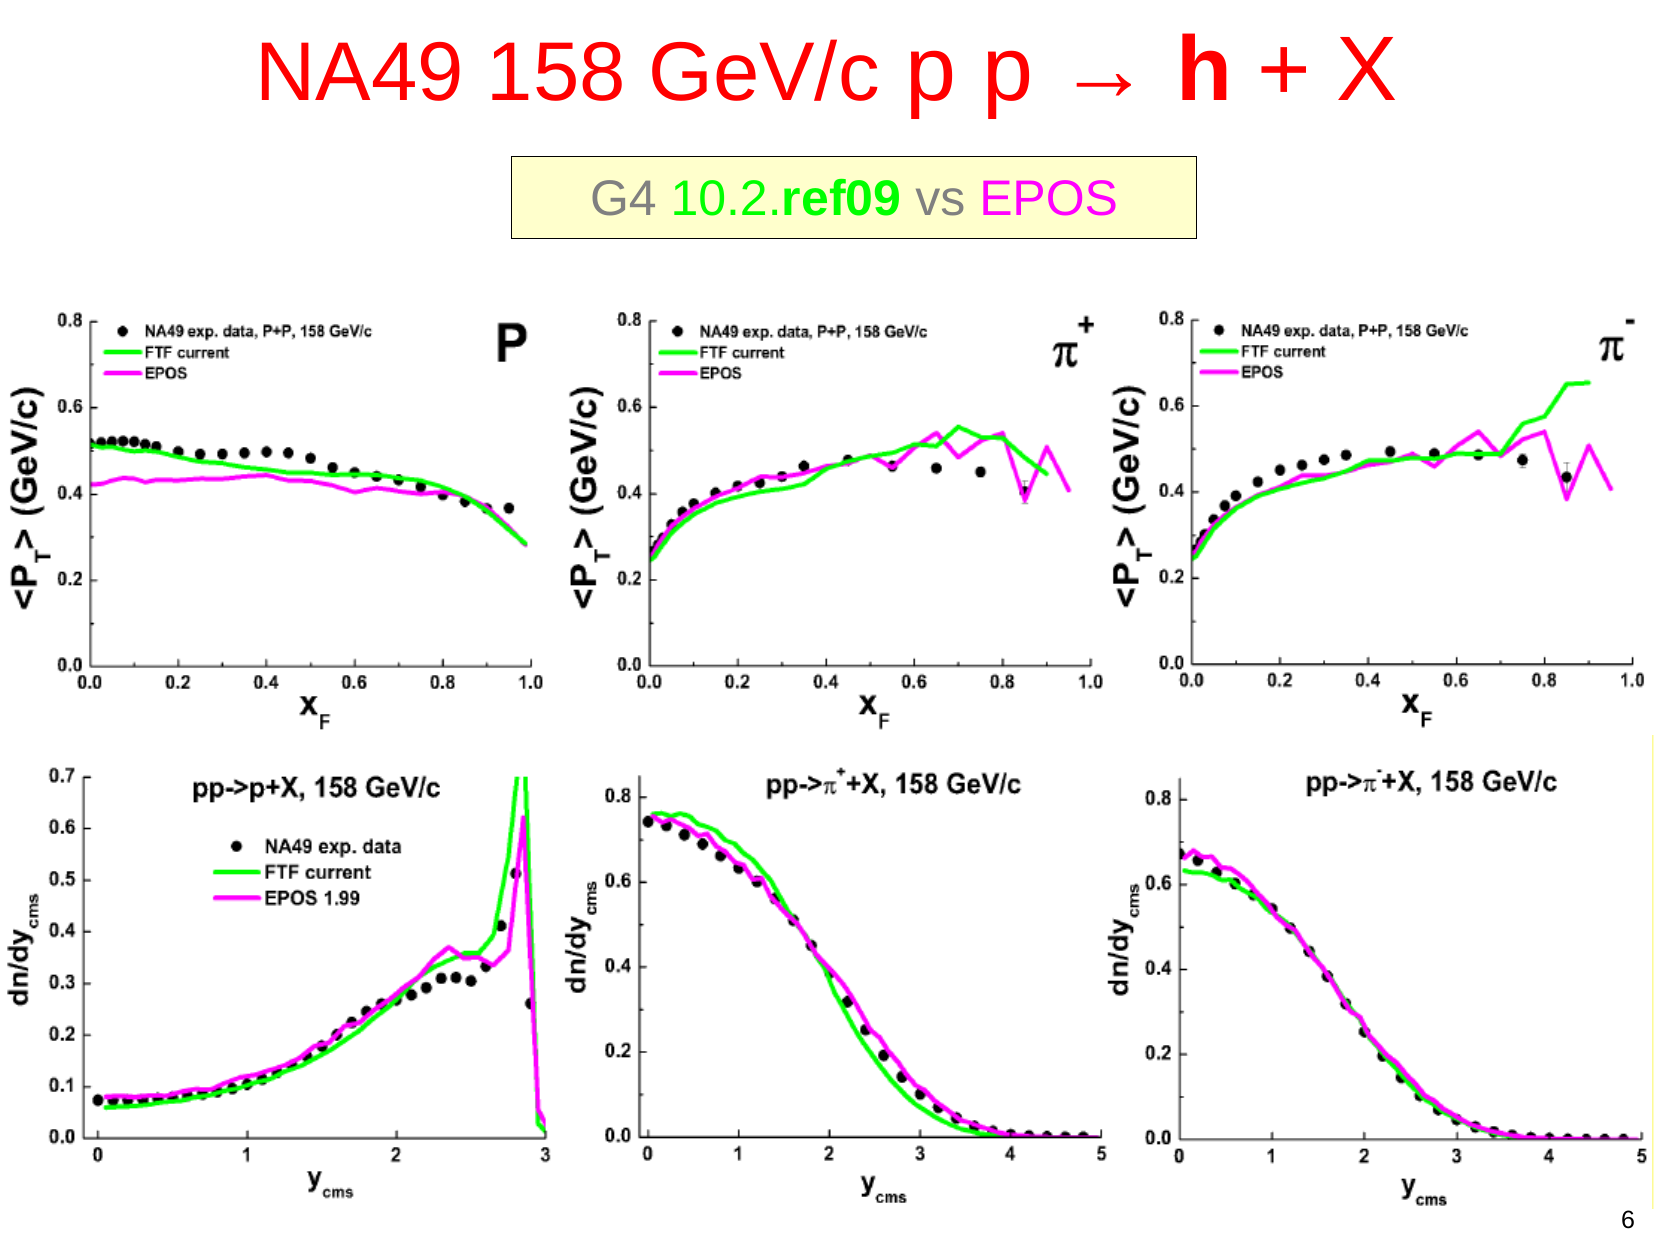

# NA49 158 GeV/c p p → h + X
G4 10.2.ref09 vs EPOS
6
6